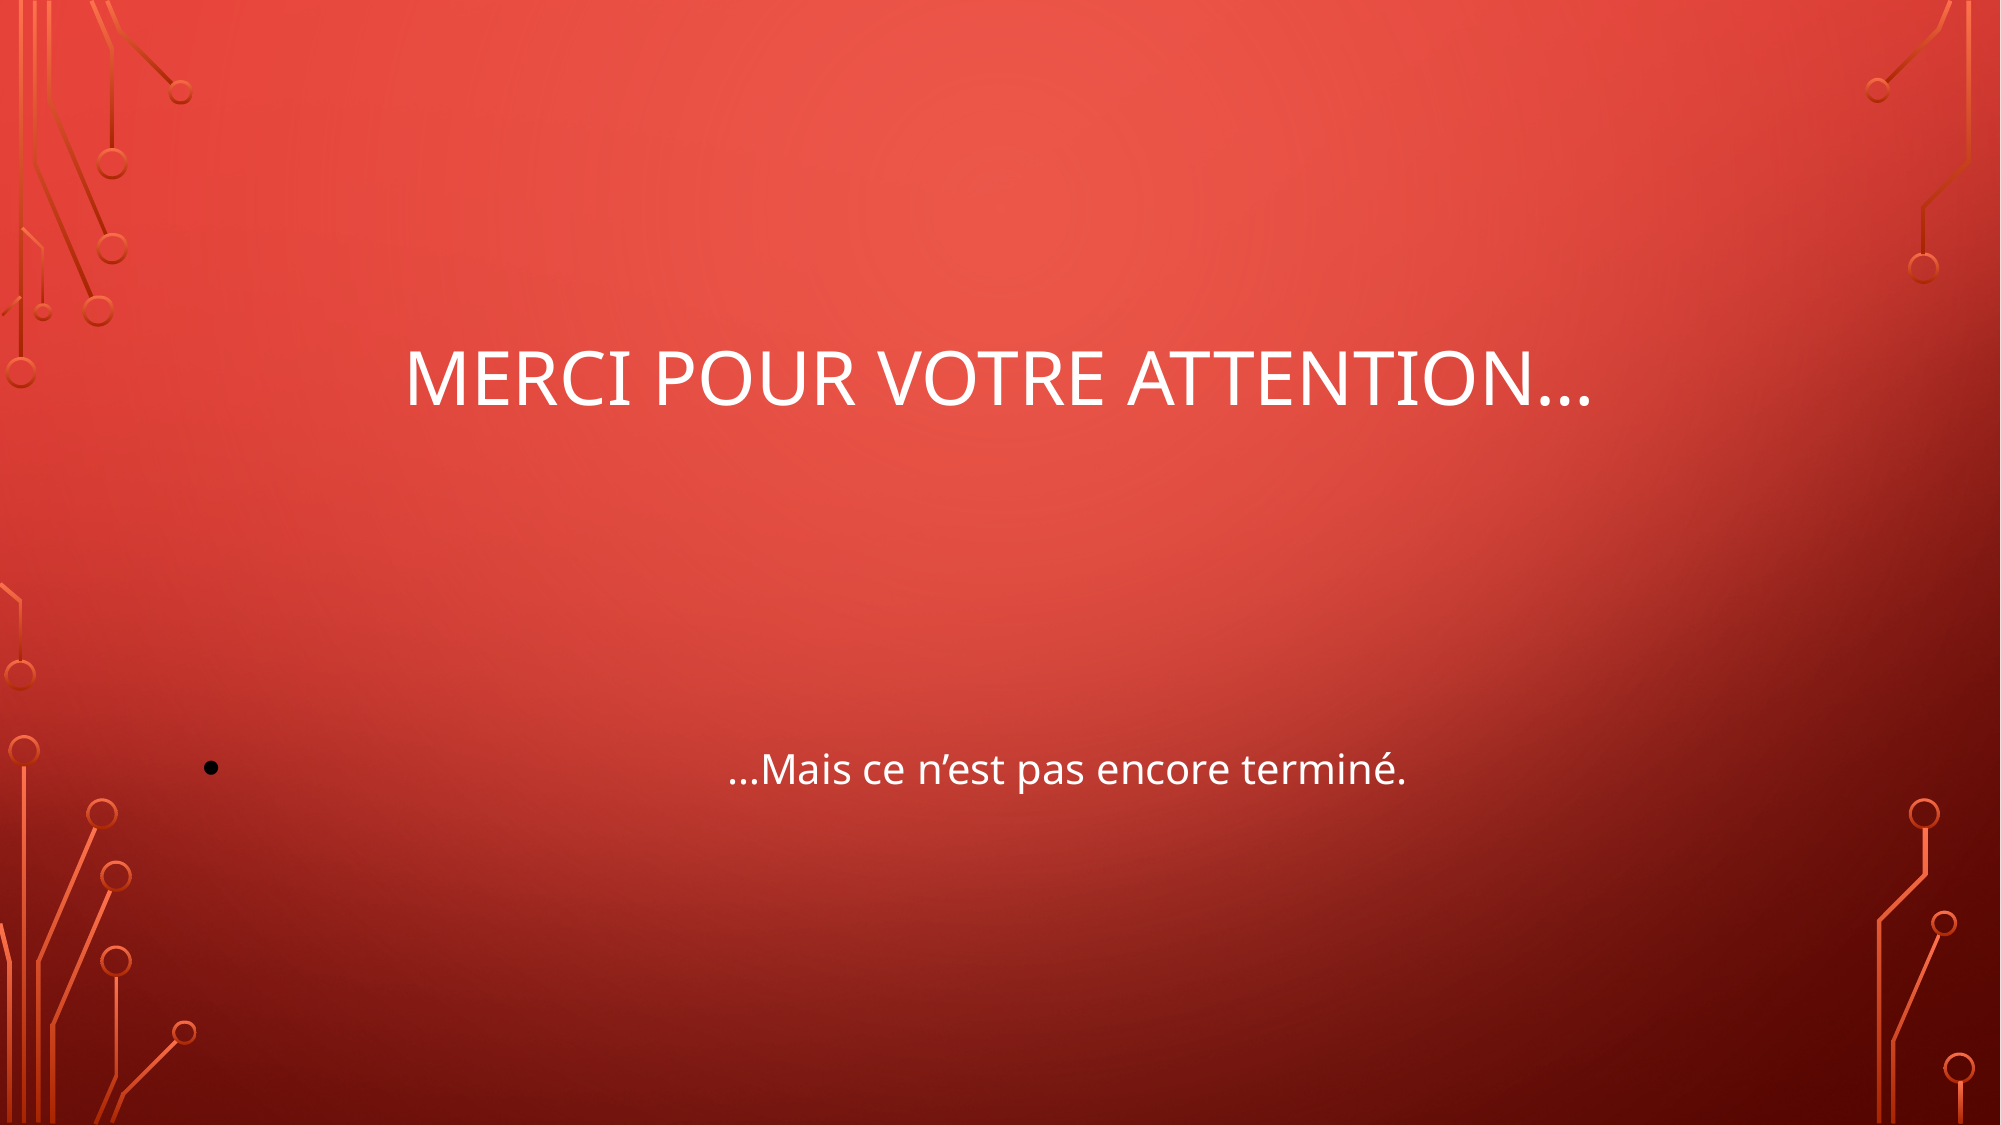

# Merci pour votre attention…
						…Mais ce n’est pas encore terminé.